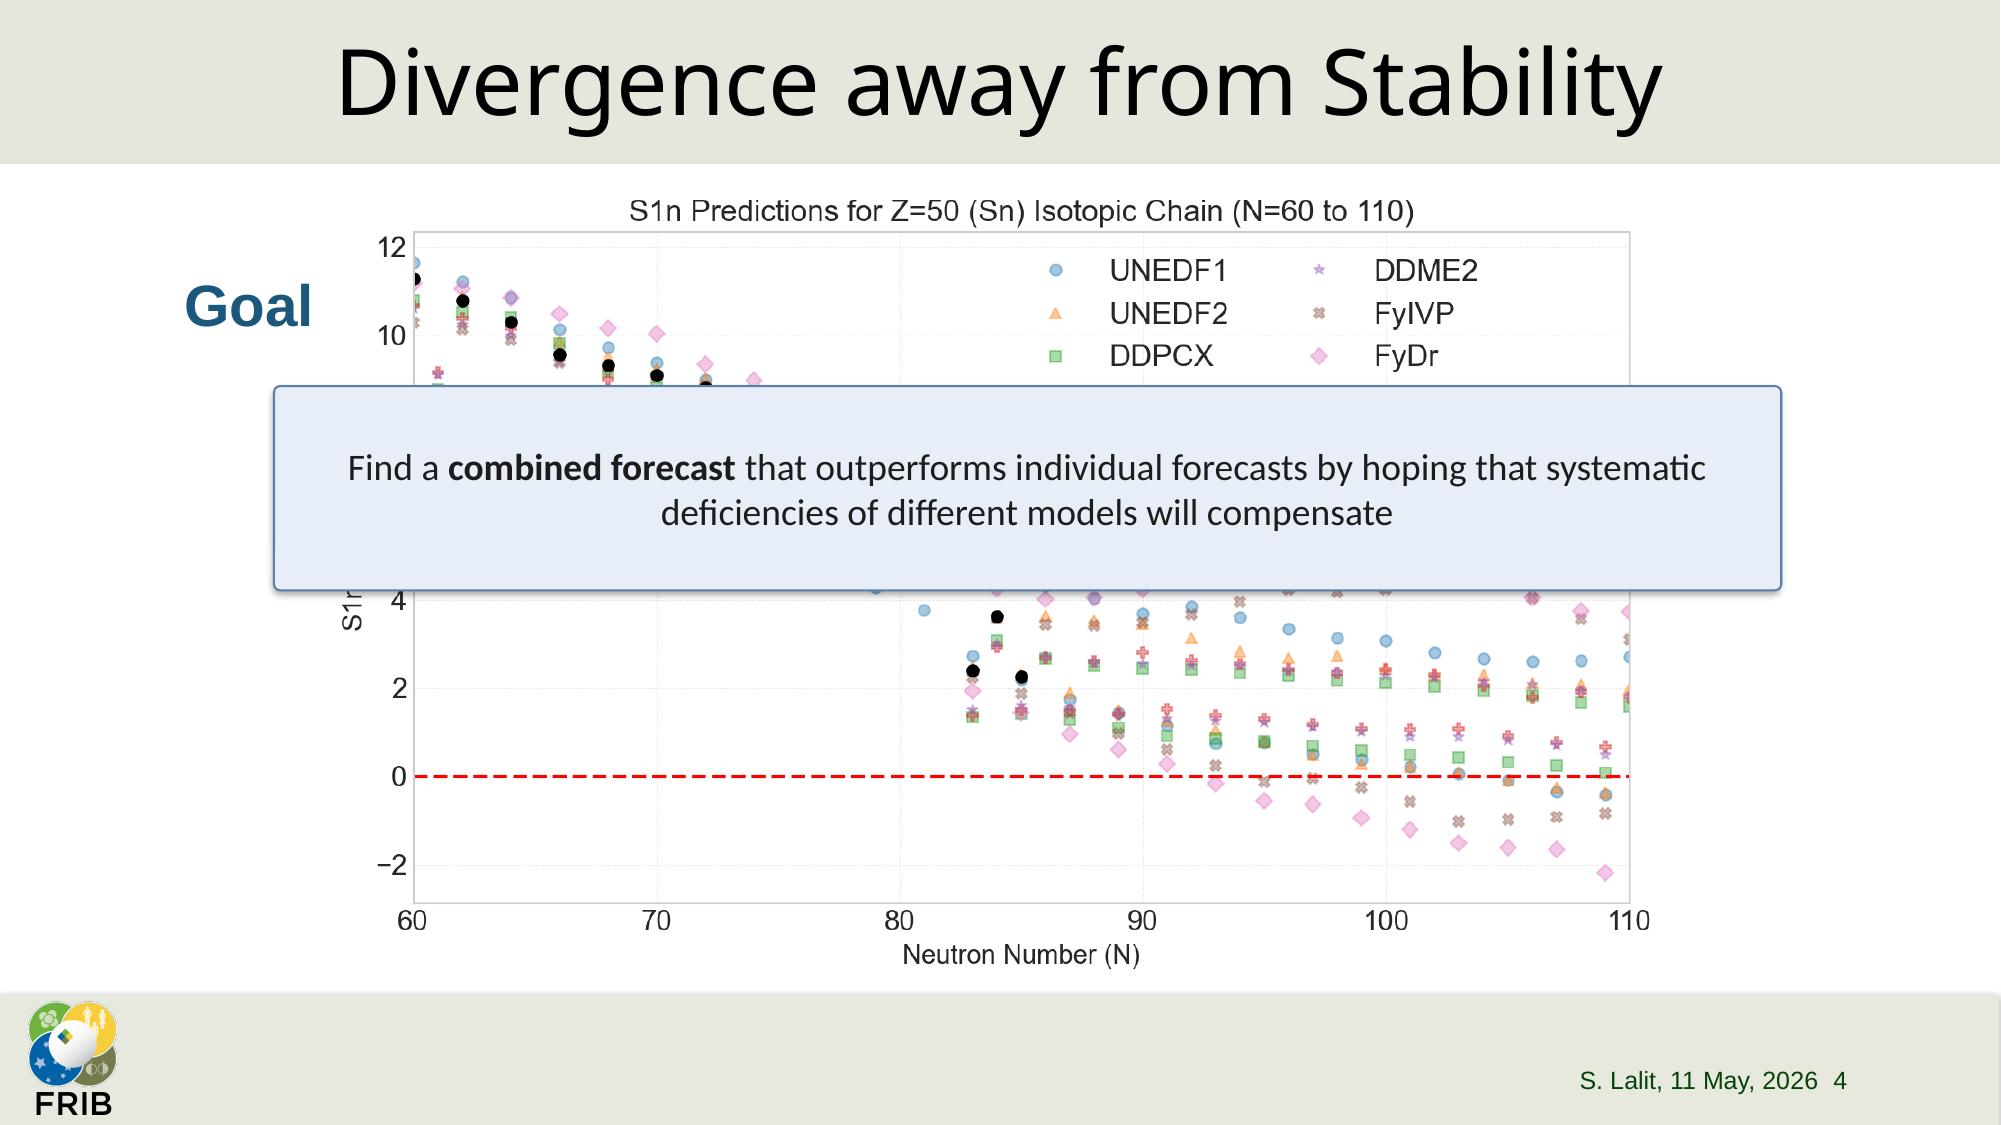

Divergence away from Stability
Goal
Find a combined forecast that outperforms individual forecasts by hoping that systematic deficiencies of different models will compensate
S. Lalit, 11 May, 2026
4